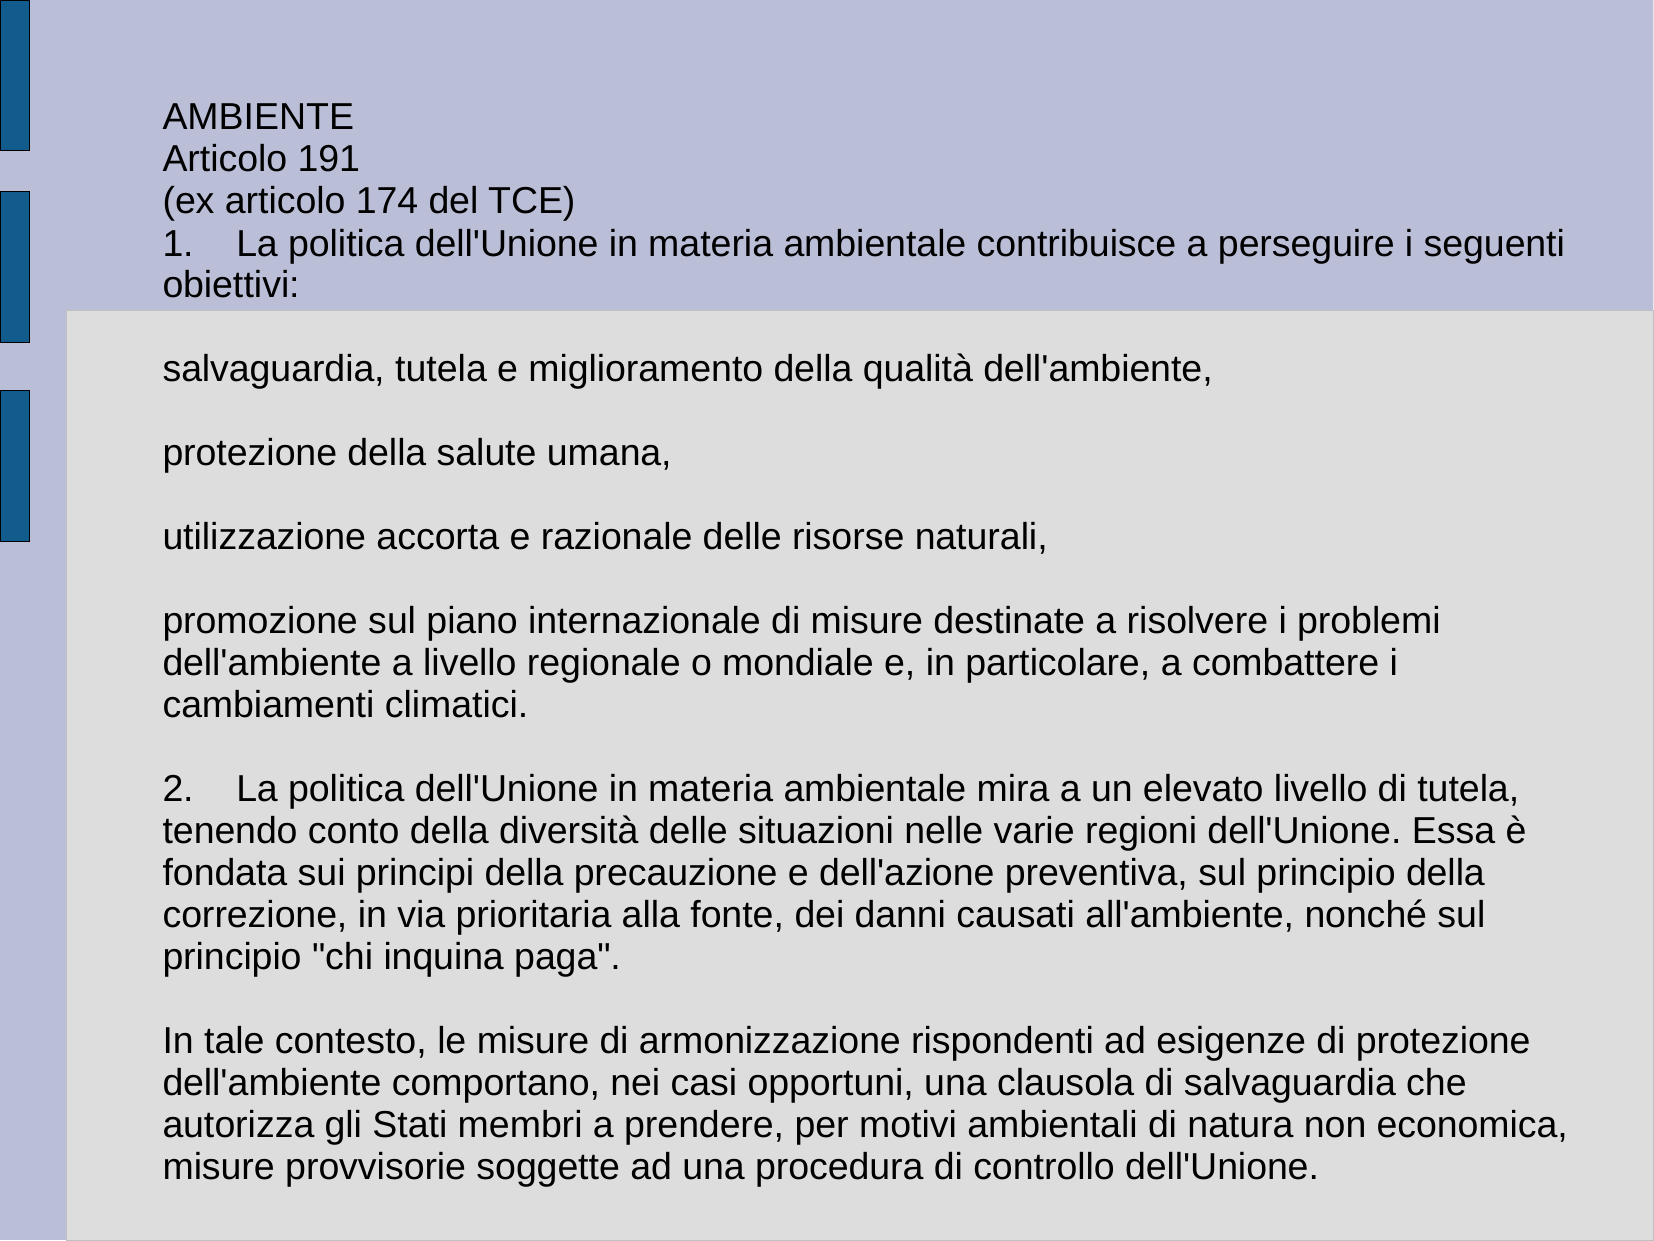

AMBIENTE
Articolo 191
(ex articolo 174 del TCE)
1.	La politica dell'Unione in materia ambientale contribuisce a perseguire i seguenti obiettivi:
salvaguardia, tutela e miglioramento della qualità dell'ambiente,
protezione della salute umana,
utilizzazione accorta e razionale delle risorse naturali,
promozione sul piano internazionale di misure destinate a risolvere i problemi dell'ambiente a livello regionale o mondiale e, in particolare, a combattere i cambiamenti climatici.
2.	La politica dell'Unione in materia ambientale mira a un elevato livello di tutela, tenendo conto della diversità delle situazioni nelle varie regioni dell'Unione. Essa è fondata sui principi della precauzione e dell'azione preventiva, sul principio della correzione, in via prioritaria alla fonte, dei danni causati all'ambiente, nonché sul principio "chi inquina paga".
In tale contesto, le misure di armonizzazione rispondenti ad esigenze di protezione dell'ambiente comportano, nei casi opportuni, una clausola di salvaguardia che autorizza gli Stati membri a prendere, per motivi ambientali di natura non economica, misure provvisorie soggette ad una procedura di controllo dell'Unione.